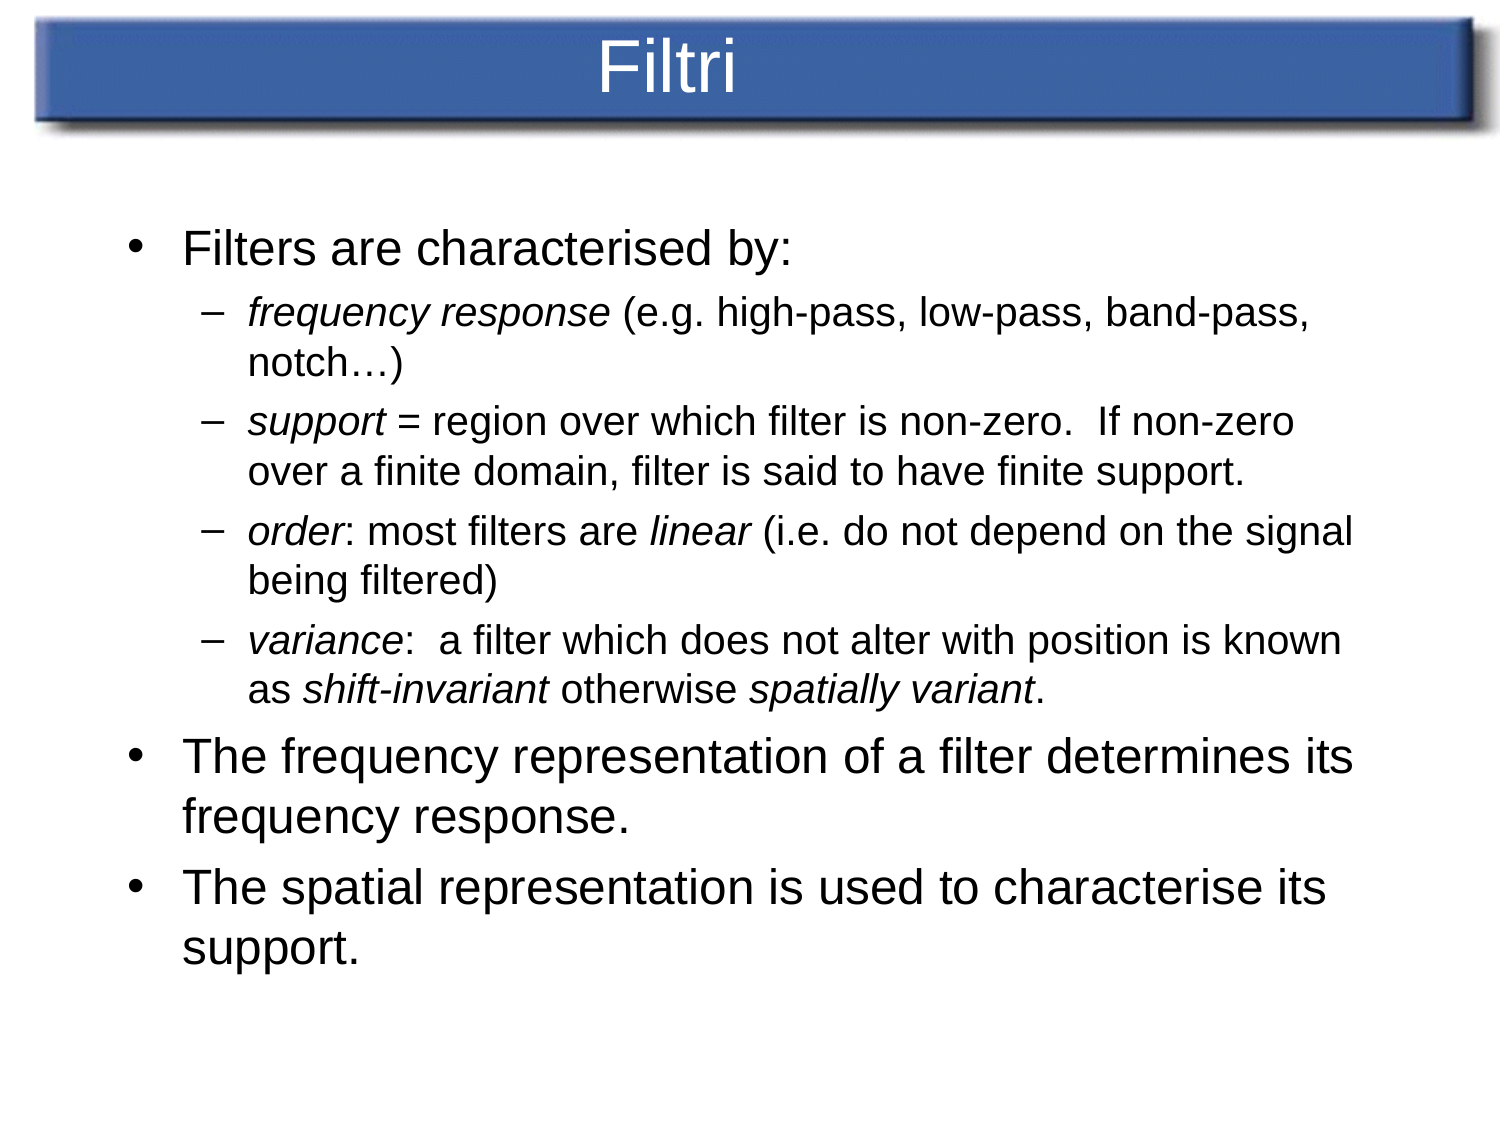

Filtri
# Filter Properties
Filters are characterised by:
frequency response (e.g. high-pass, low-pass, band-pass, notch…)
support = region over which filter is non-zero. If non-zero over a finite domain, filter is said to have finite support.
order: most filters are linear (i.e. do not depend on the signal being filtered)
variance: a filter which does not alter with position is known as shift-invariant otherwise spatially variant.
The frequency representation of a filter determines its frequency response.
The spatial representation is used to characterise its support.